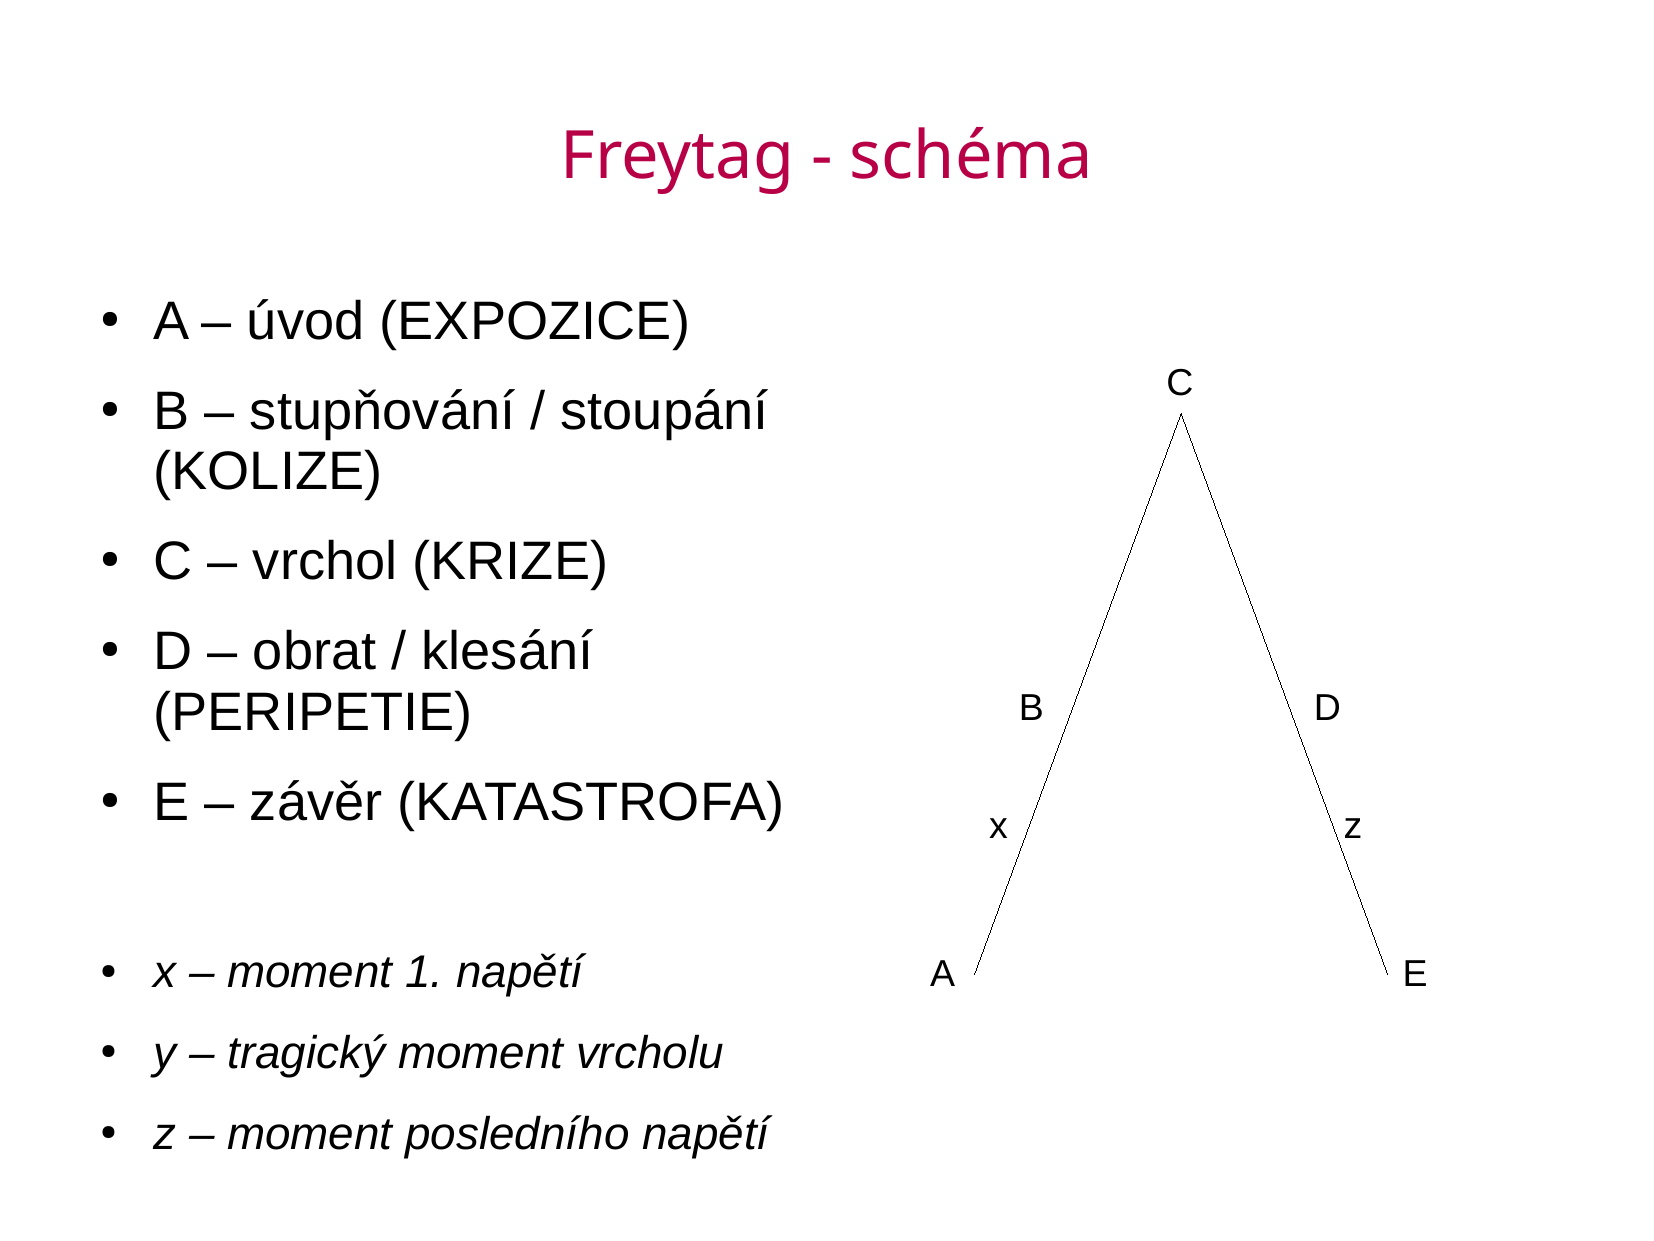

# Freytag - schéma
A – úvod (EXPOZICE)
B – stupňování / stoupání (KOLIZE)
C – vrchol (KRIZE)
D – obrat / klesání (PERIPETIE)
E – závěr (KATASTROFA)
x – moment 1. napětí
y – tragický moment vrcholu
z – moment posledního napětí
C
y
B
D
x
z
A
E